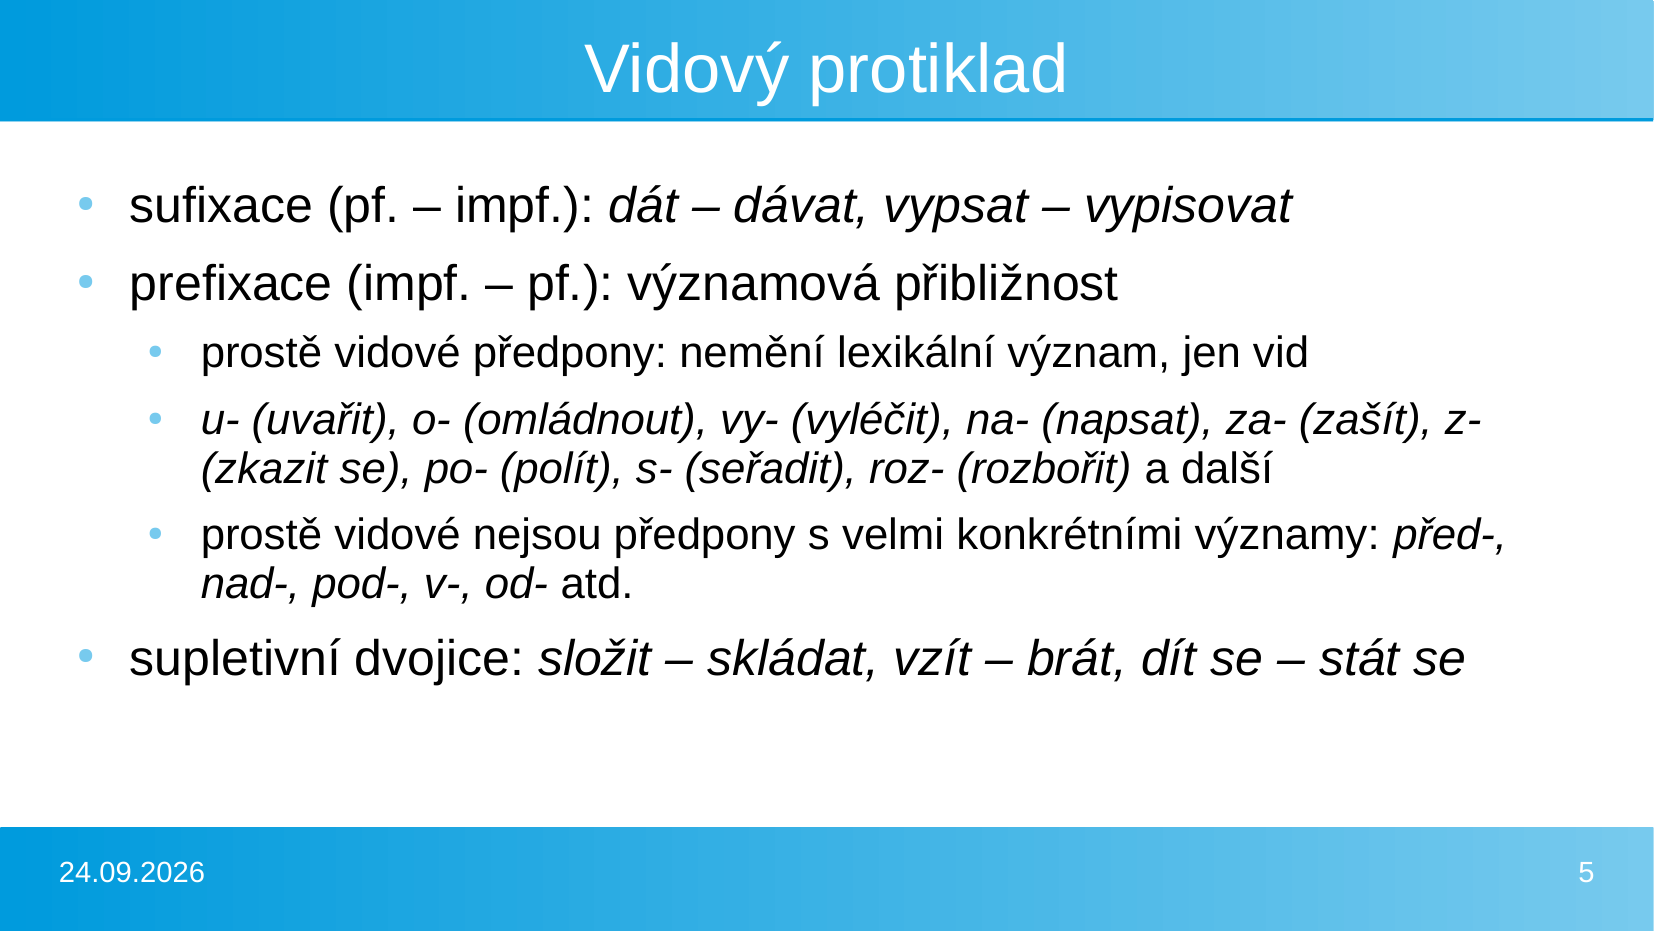

# Vidový protiklad
sufixace (pf. – impf.): dát – dávat, vypsat – vypisovat
prefixace (impf. – pf.): významová přibližnost
prostě vidové předpony: nemění lexikální význam, jen vid
u- (uvařit), o- (omládnout), vy- (vyléčit), na- (napsat), za- (zašít), z- (zkazit se), po- (polít), s- (seřadit), roz- (rozbořit) a další
prostě vidové nejsou předpony s velmi konkrétními významy: před-, nad-, pod-, v-, od- atd.
supletivní dvojice: složit – skládat, vzít – brát, dít se – stát se
5